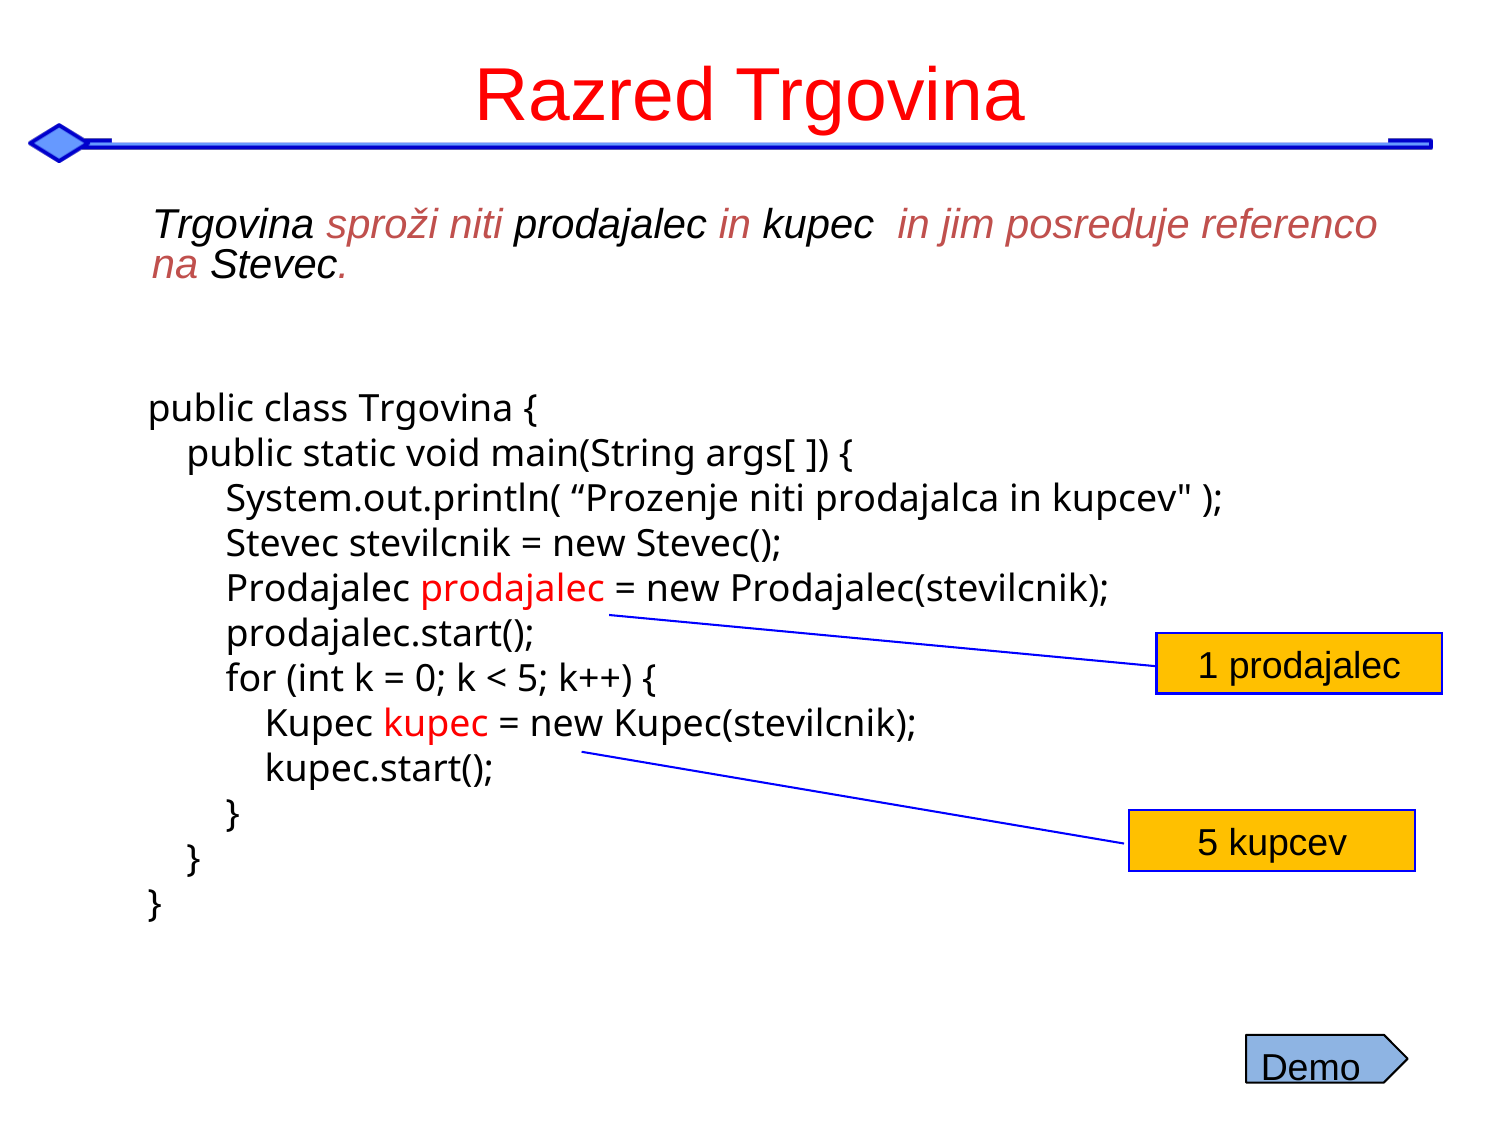

# Razred Trgovina
Trgovina sproži niti prodajalec in kupec in jim posreduje referenco na Stevec.
public class Trgovina {
 public static void main(String args[ ]) {
 System.out.println( “Prozenje niti prodajalca in kupcev" );
 Stevec stevilcnik = new Stevec();
 Prodajalec prodajalec = new Prodajalec(stevilcnik);
 prodajalec.start();
 for (int k = 0; k < 5; k++) {
 Kupec kupec = new Kupec(stevilcnik);
 kupec.start();
 }
 }
}
1 prodajalec
5 kupcev
Demo